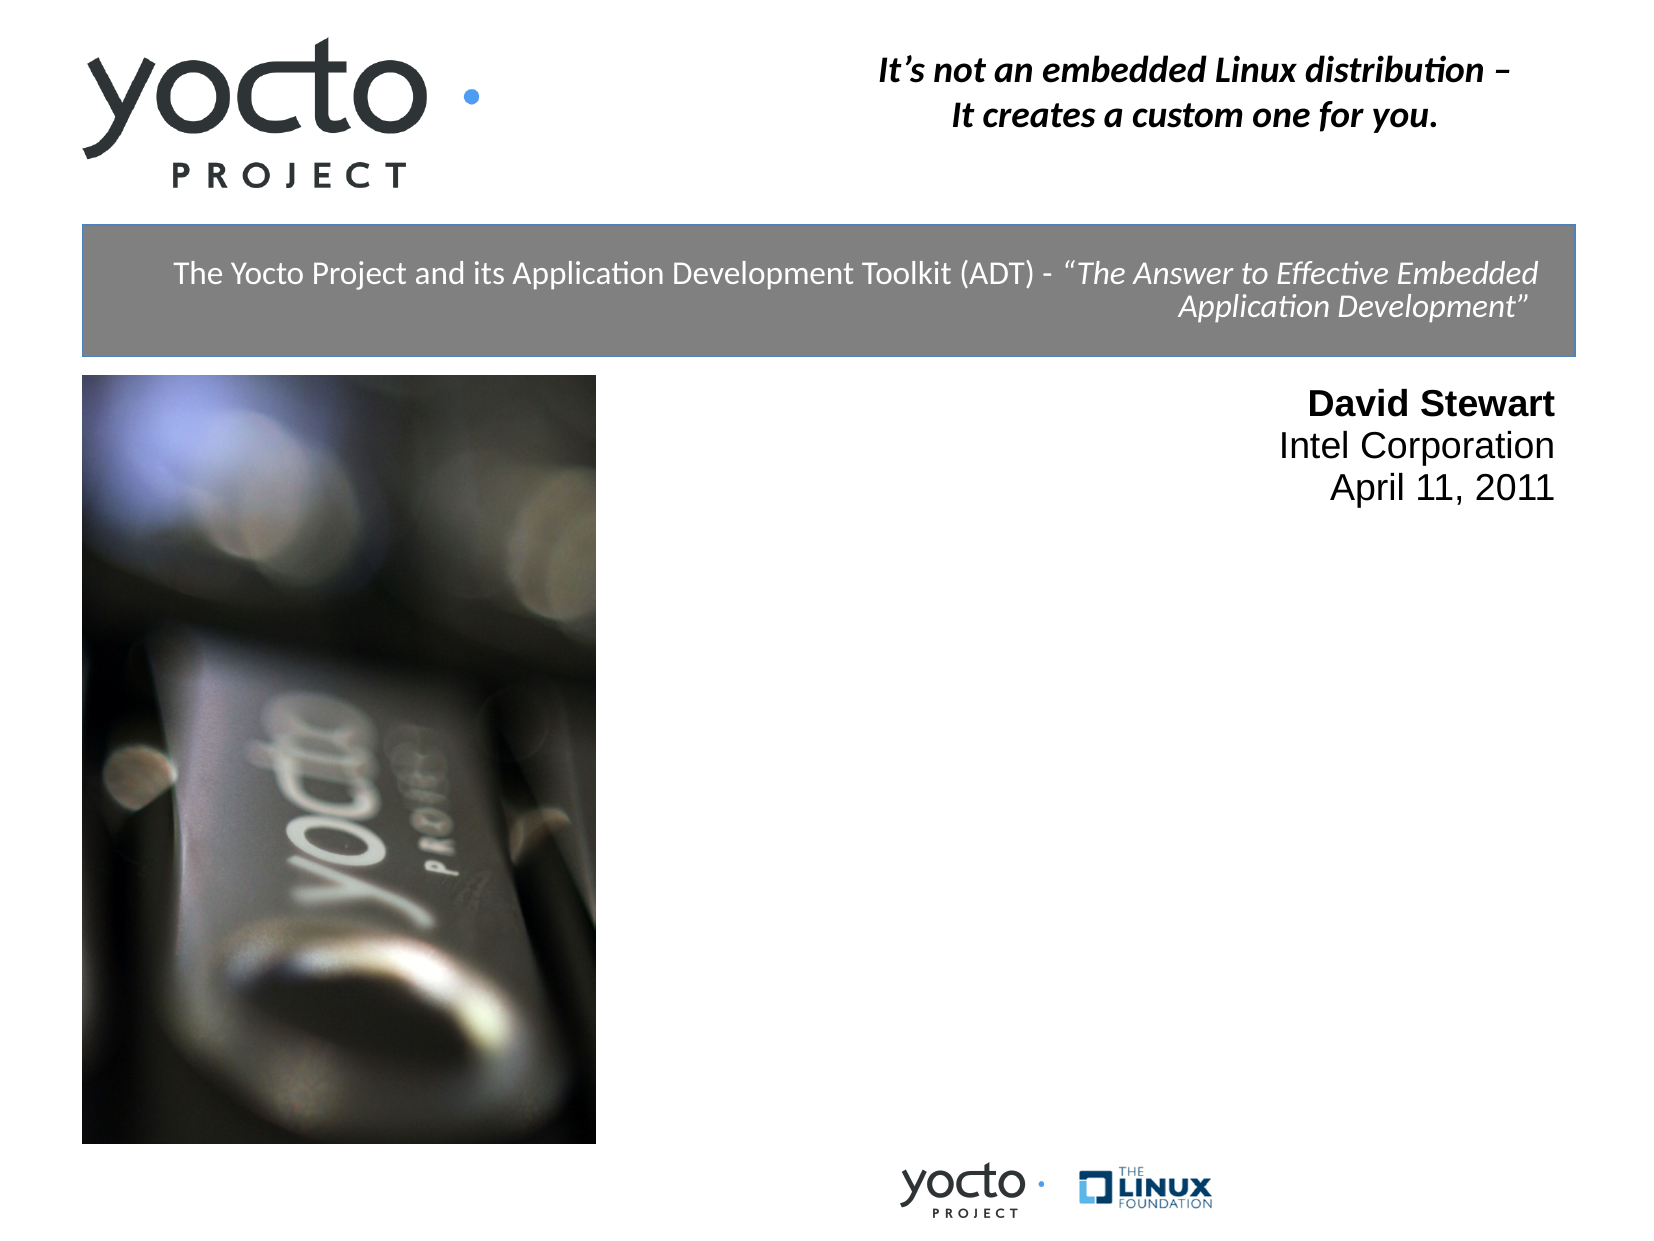

# The Yocto Project and its Application Development Toolkit (ADT) - “The Answer to Effective Embedded Application Development”
David Stewart
Intel Corporation
April 11, 2011